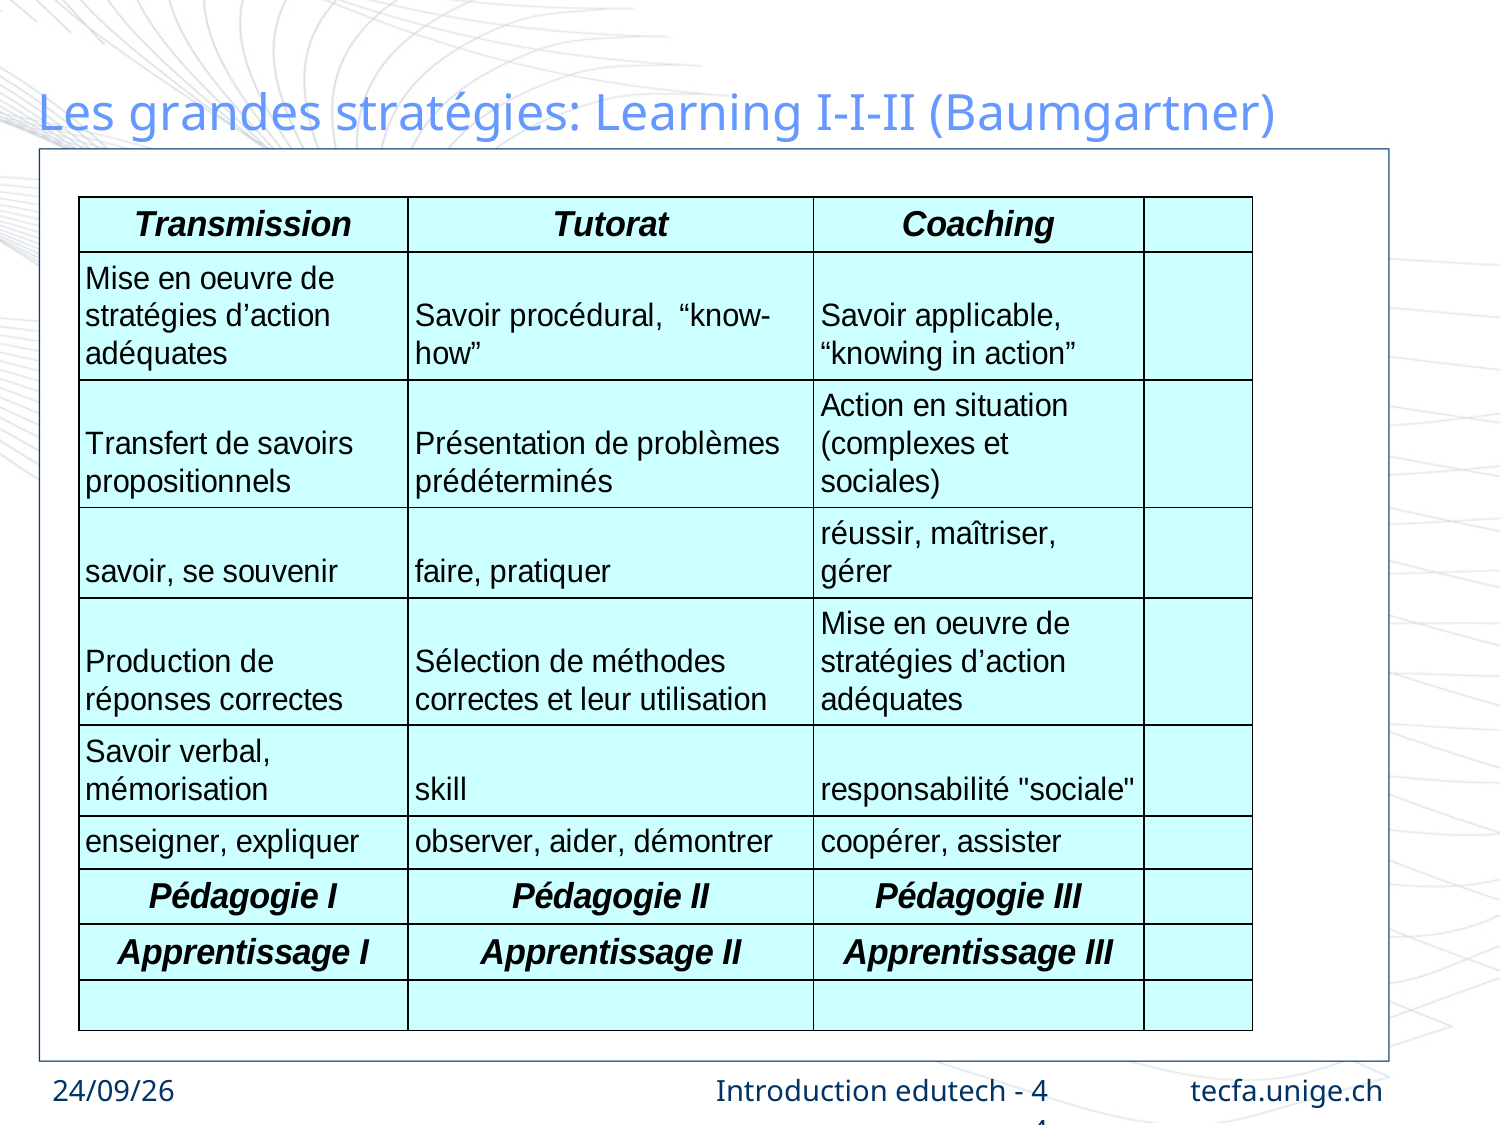

# Les grandes stratégies: Learning I-I-II (Baumgartner)
4